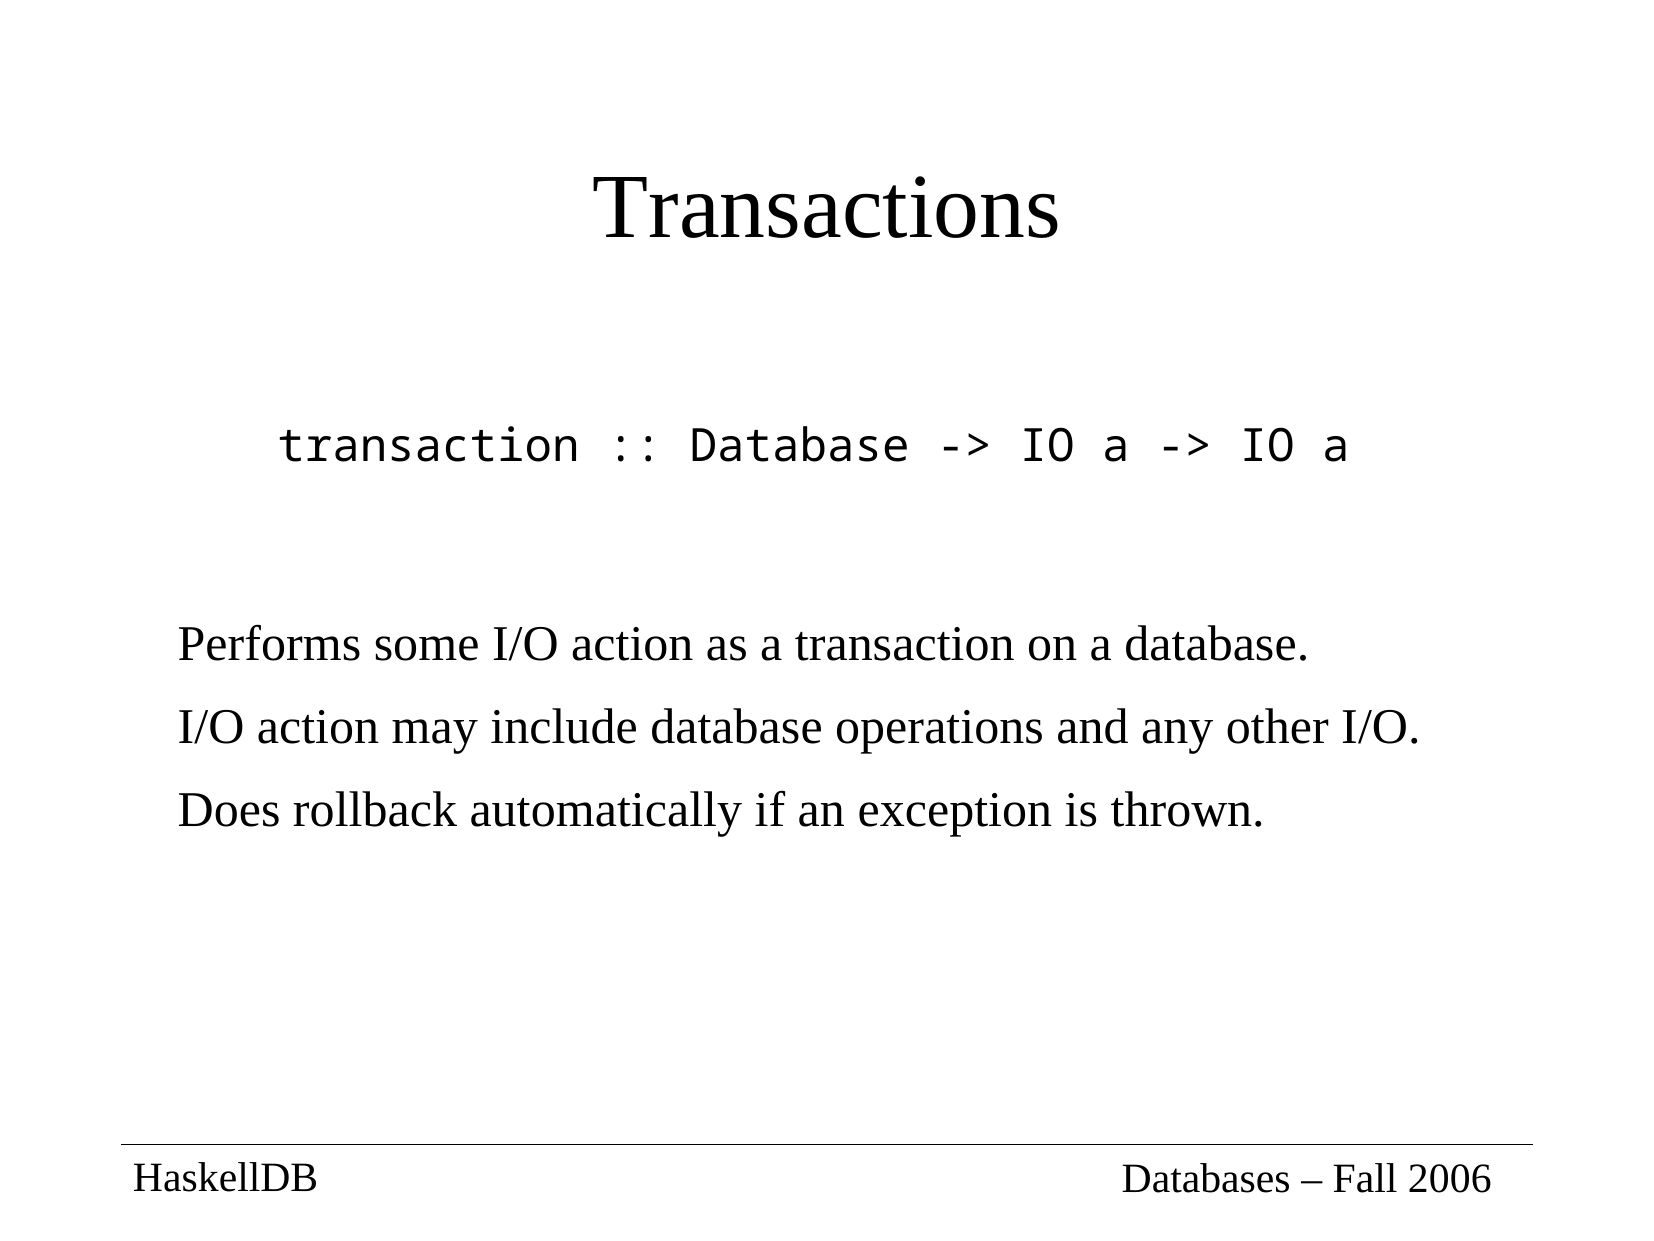

# Transactions
transaction :: Database -> IO a -> IO a
Performs some I/O action as a transaction on a database.
I/O action may include database operations and any other I/O.
Does rollback automatically if an exception is thrown.